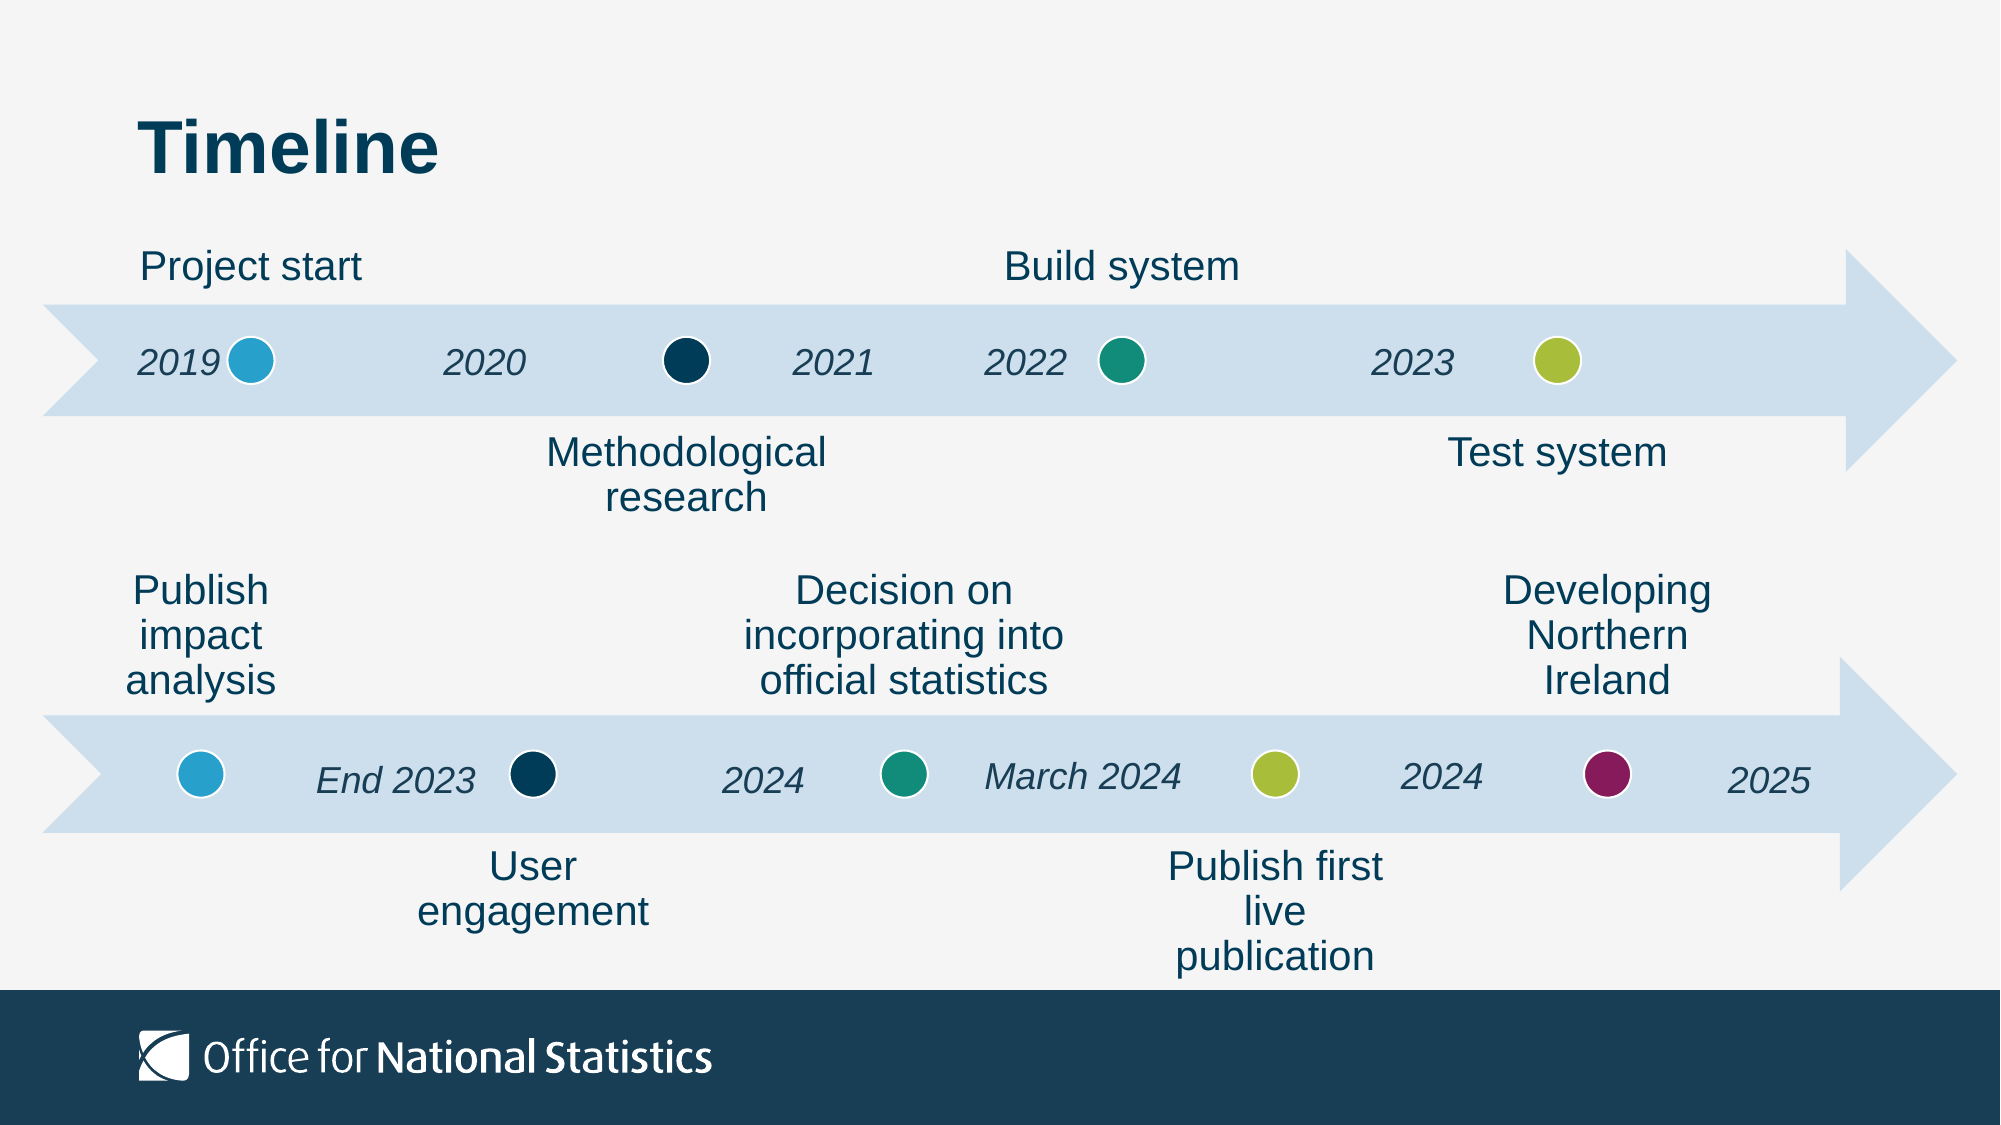

# Timeline
Project start
Build system
Methodological research
Test system
2019
2020
2021
2022
2023
Publish impact analysis
Decision on incorporating into official statistics
Developing Northern Ireland
User engagement
Publish first live publication
March 2024
2024
End 2023
2024
2025